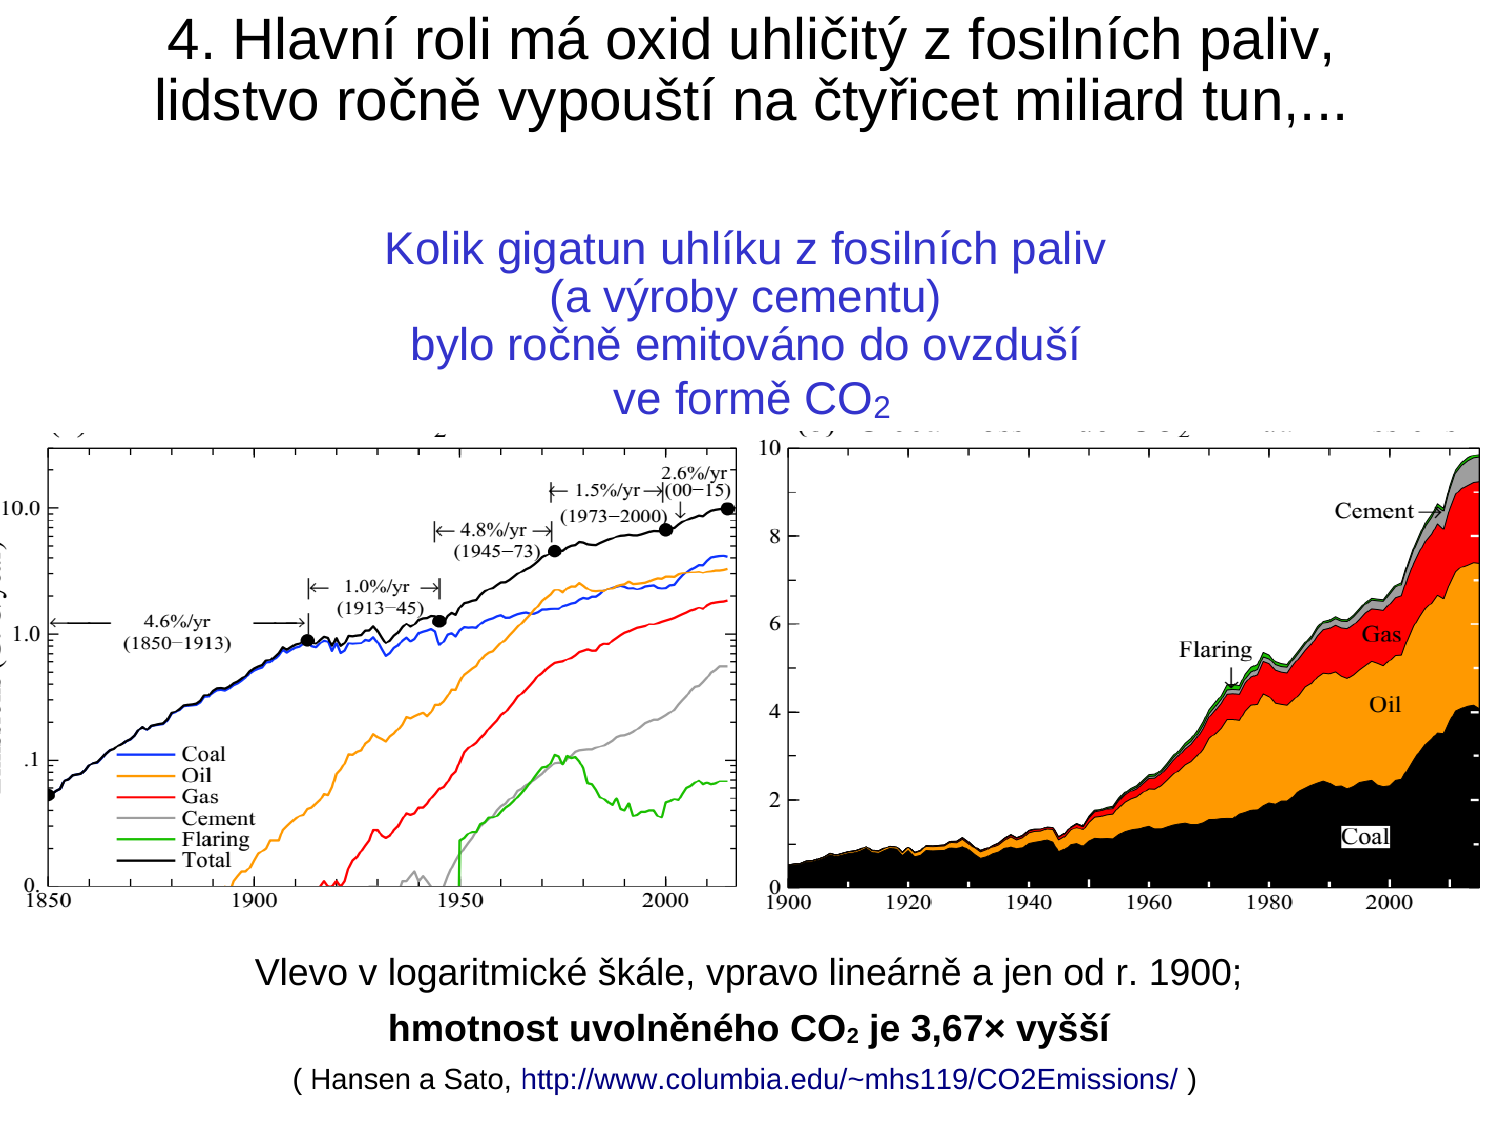

# 4. Hlavní roli má oxid uhličitý z fosilních paliv, lidstvo ročně vypouští na čtyřicet miliard tun,... Kolik gigatun uhlíku z fosilních paliv (a výroby cementu) bylo ročně emitováno do ovzduší ve formě CO2
Vlevo v logaritmické škále, vpravo lineárně a jen od r. 1900;
hmotnost uvolněného CO2 je 3,67× vyšší
( Hansen a Sato, http://www.columbia.edu/~mhs119/CO2Emissions/ )